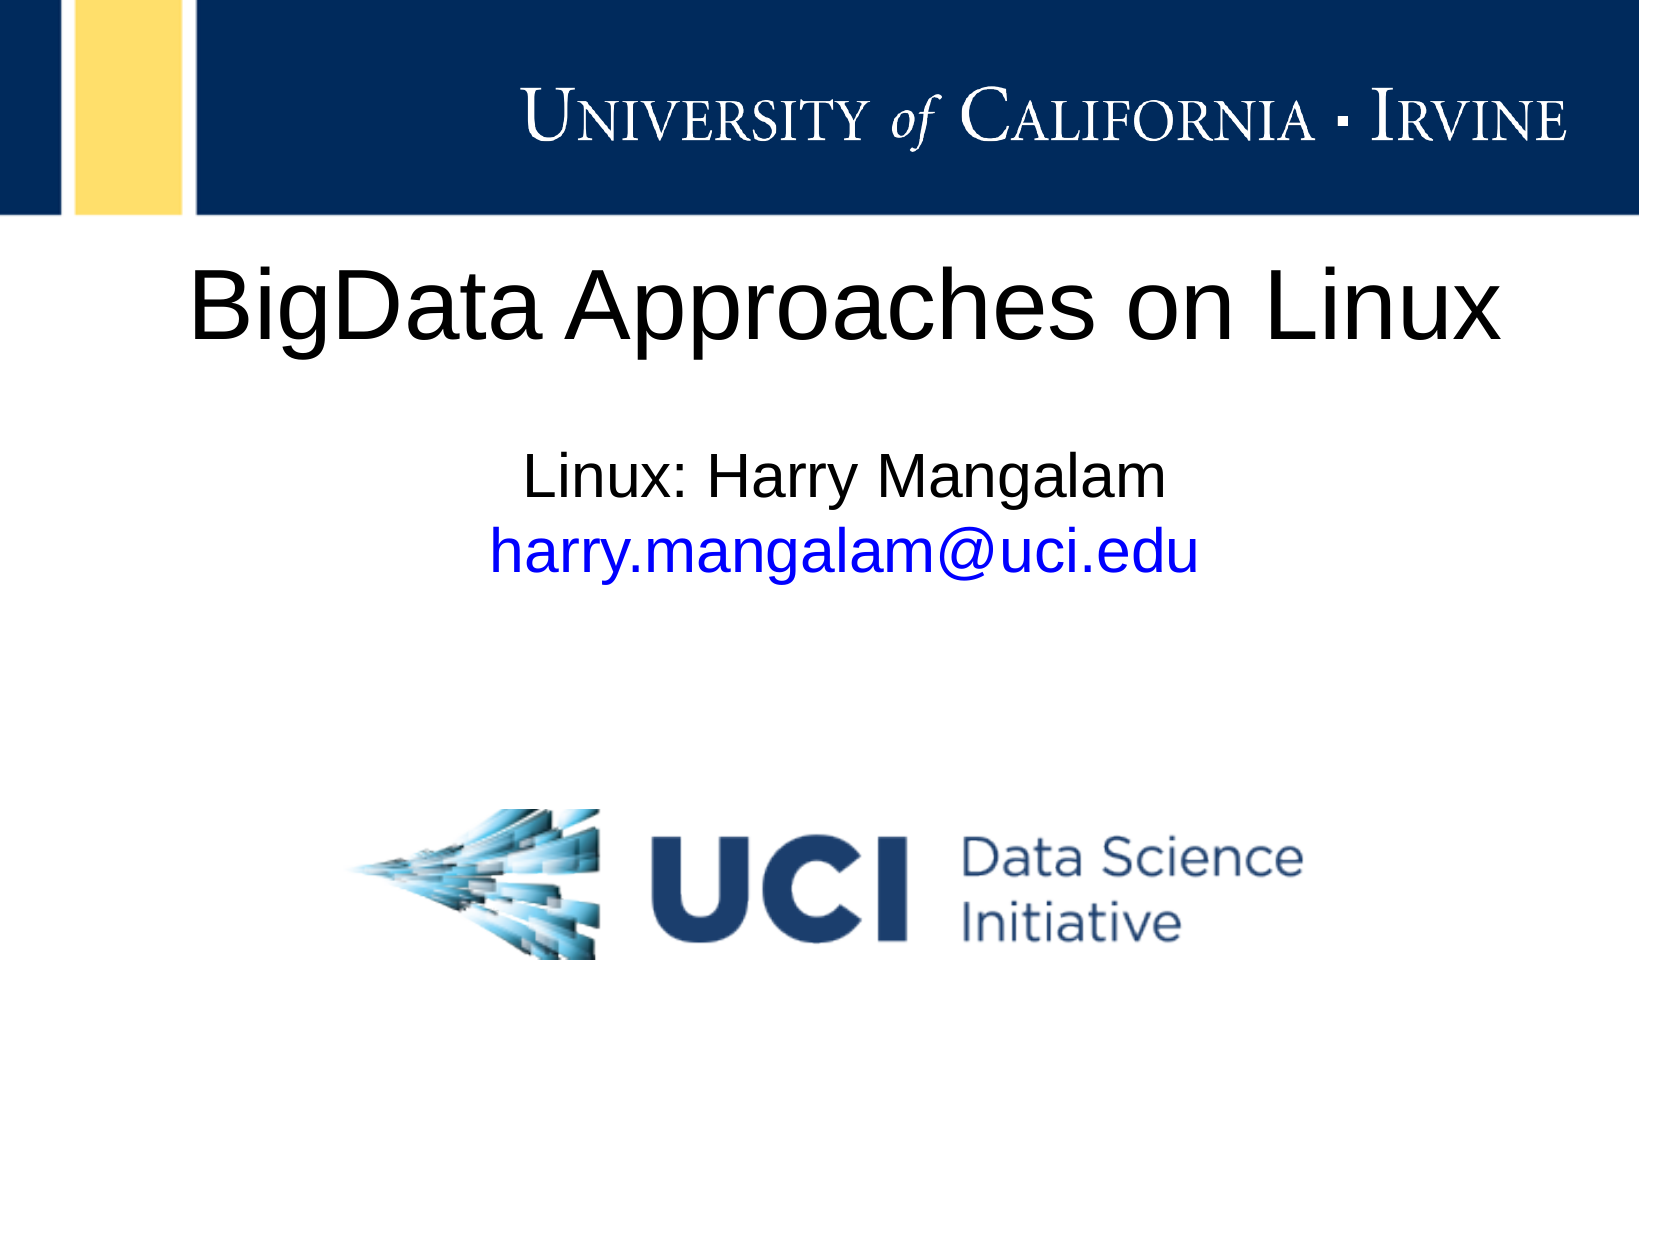

# BigData Approaches on Linux
Linux: Harry Mangalam
harry.mangalam@uci.edu